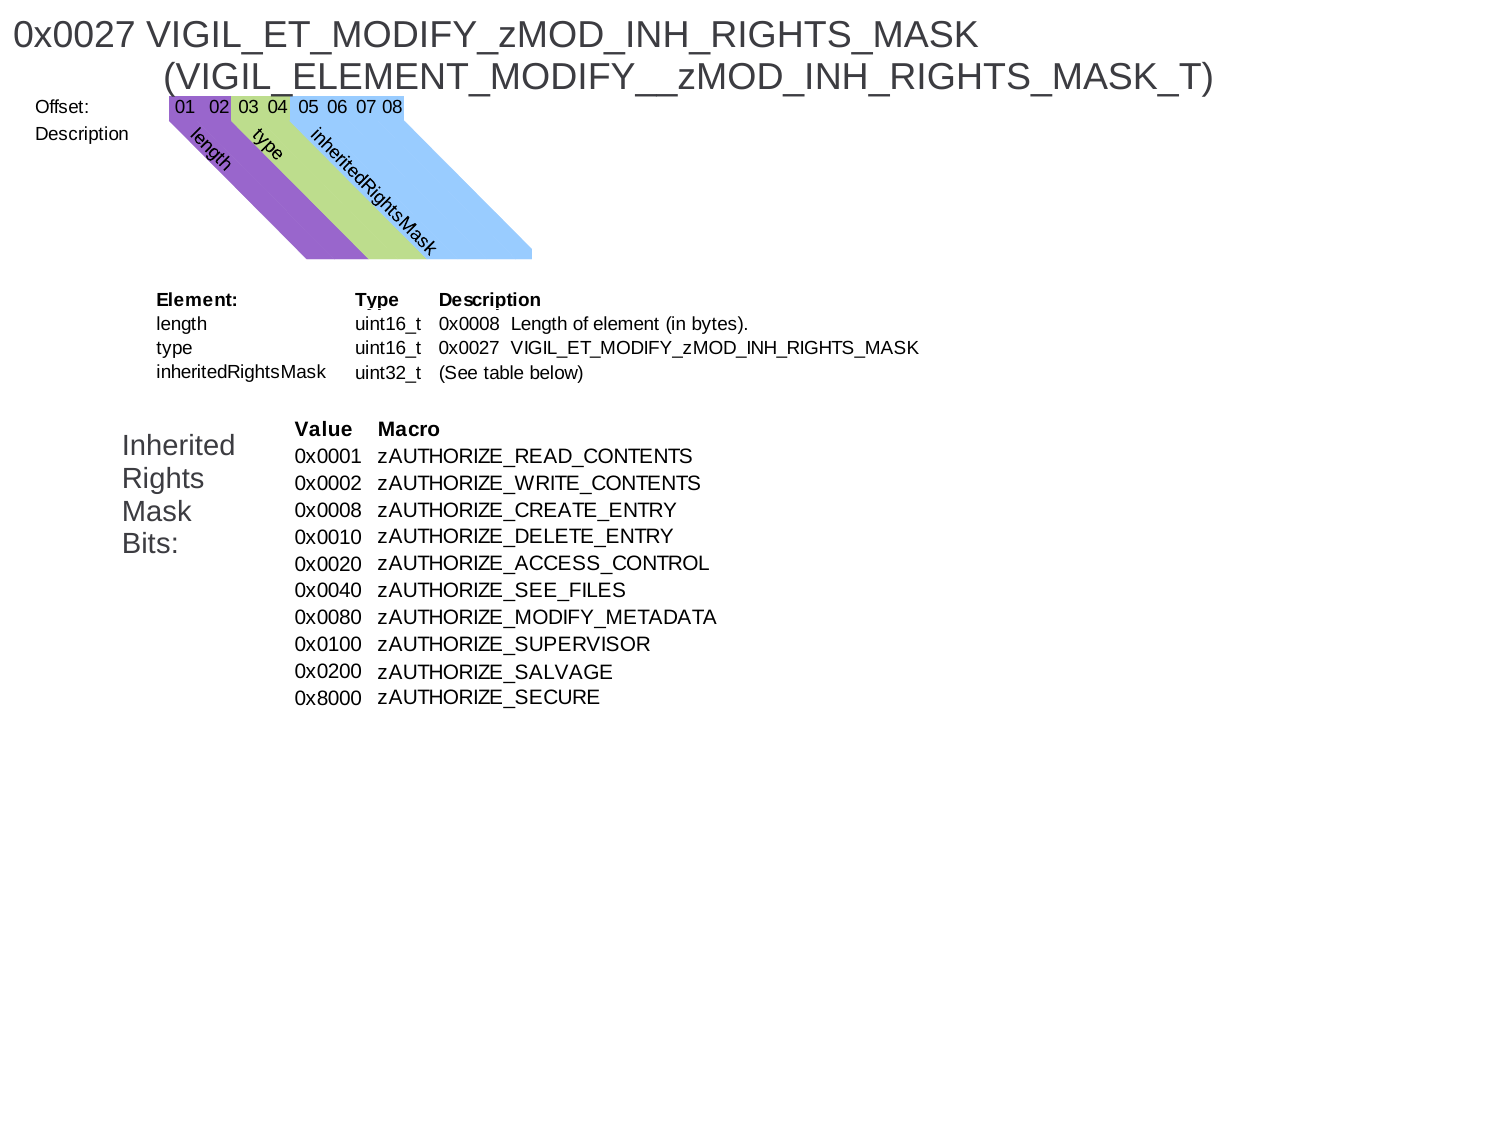

0x0027 VIGIL_ET_MODIFY_zMOD_INH_RIGHTS_MASK
	(VIGIL_ELEMENT_MODIFY__zMOD_INH_RIGHTS_MASK_T)
Inherited
Rights
Mask
Bits: